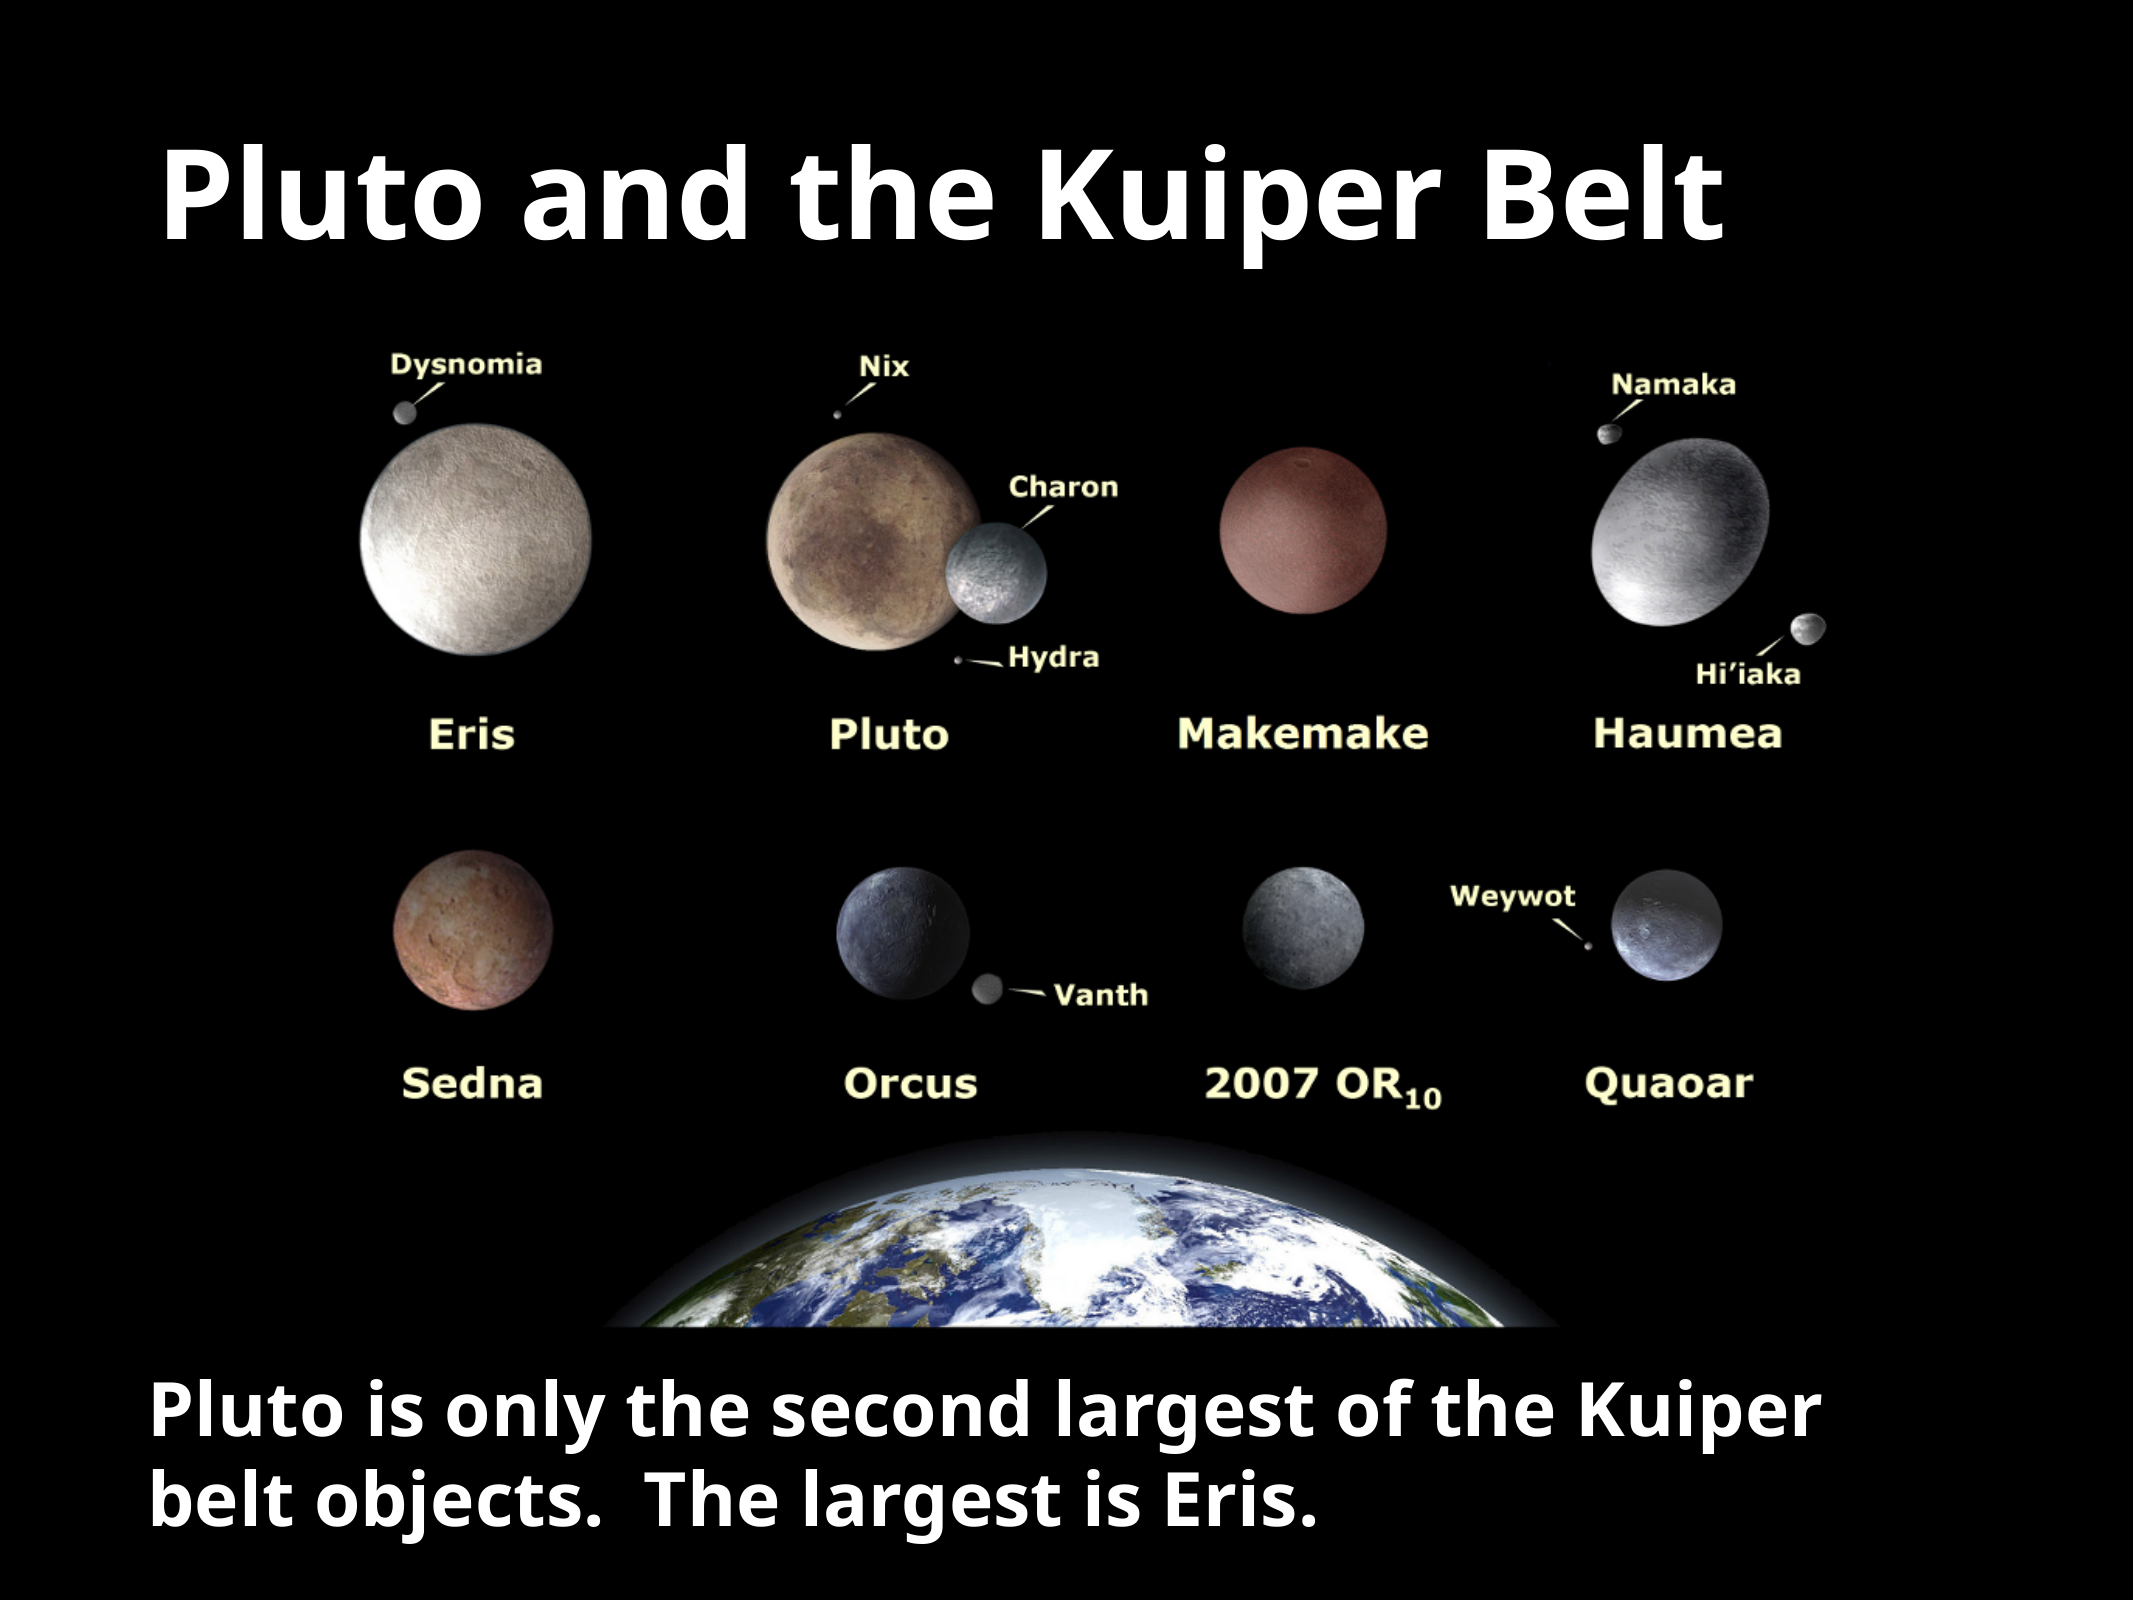

# Pluto and the Kuiper Belt
Pluto is only the second largest of the Kuiper belt objects. The largest is Eris.